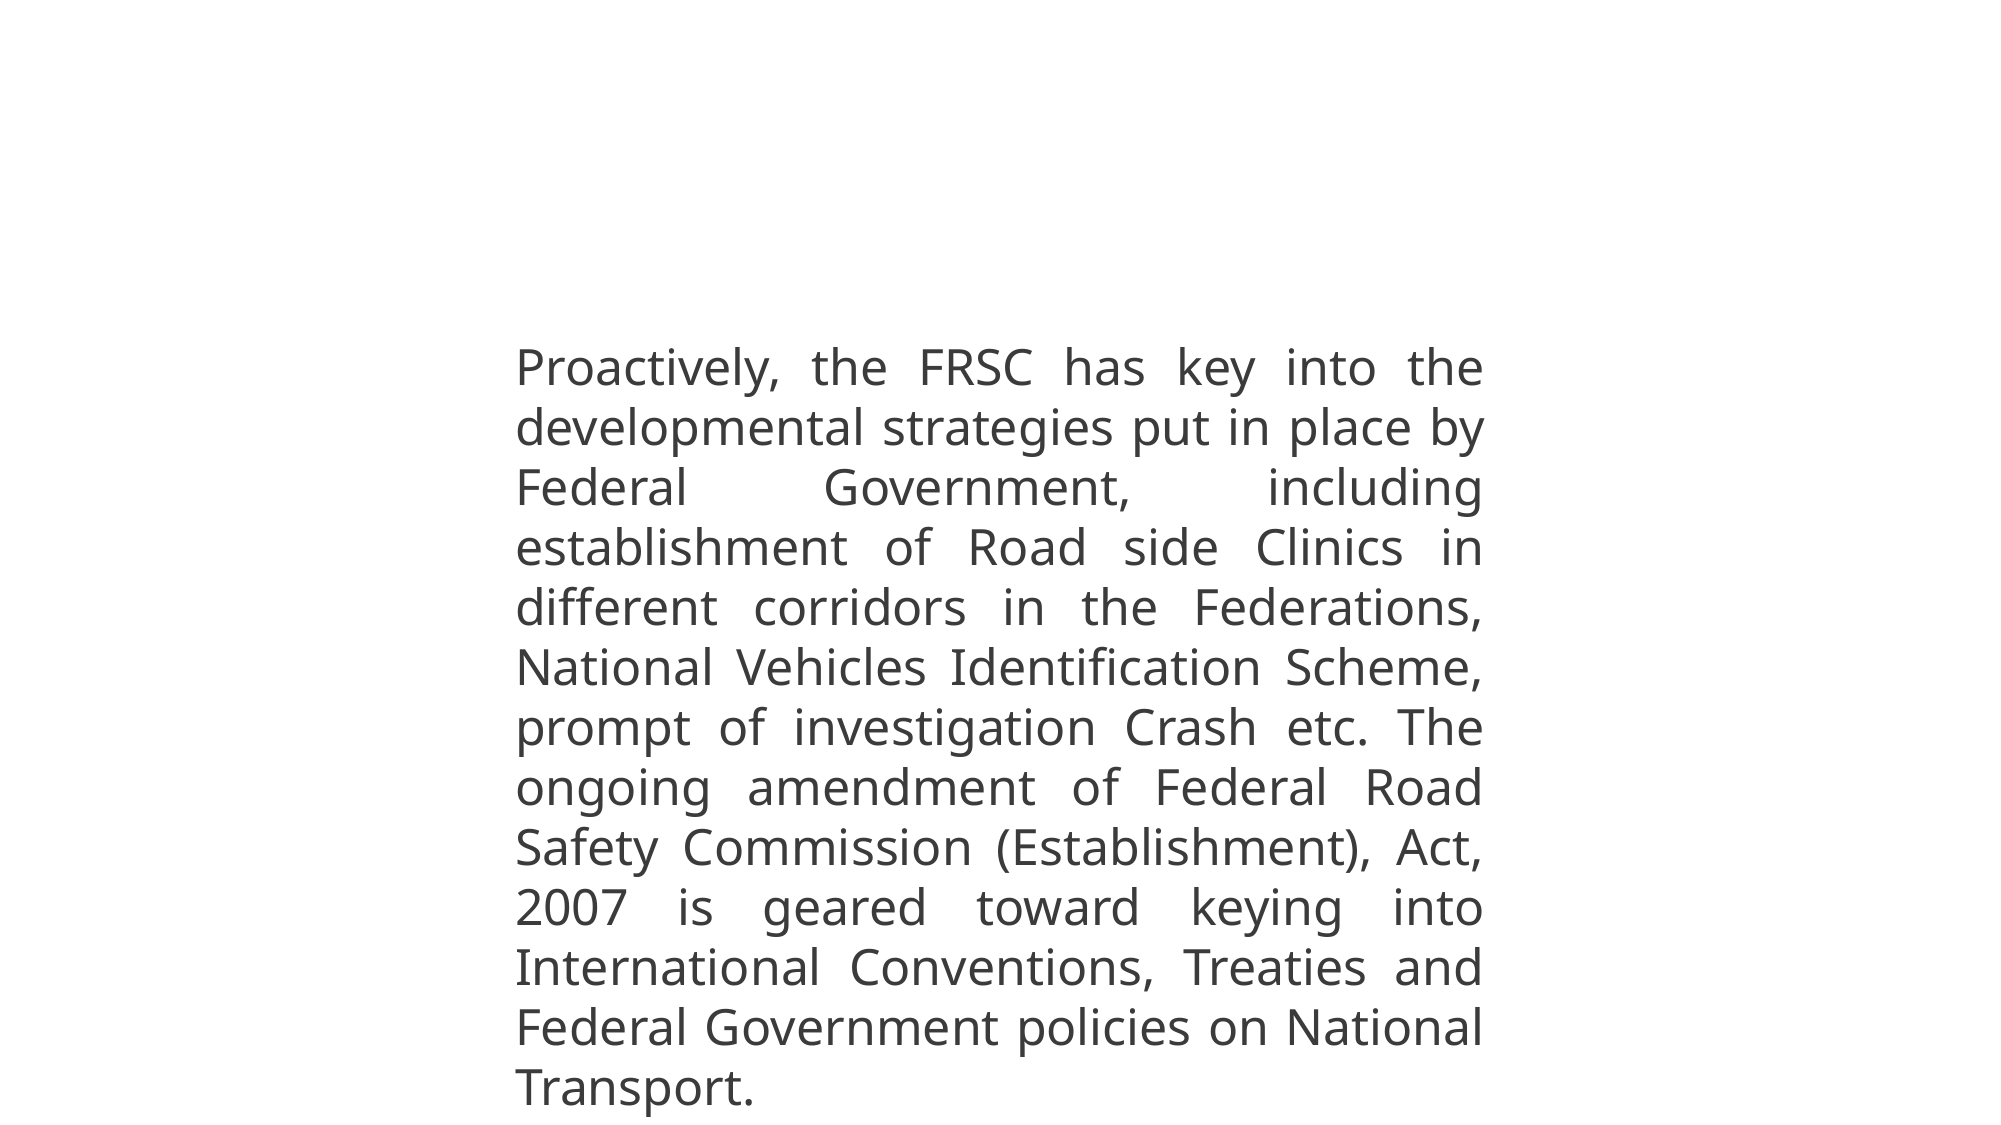

Proactively, the FRSC has key into the developmental strategies put in place by Federal Government, including establishment of Road side Clinics in different corridors in the Federations, National Vehicles Identification Scheme, prompt of investigation Crash etc. The ongoing amendment of Federal Road Safety Commission (Establishment), Act, 2007 is geared toward keying into International Conventions, Treaties and Federal Government policies on National Transport.